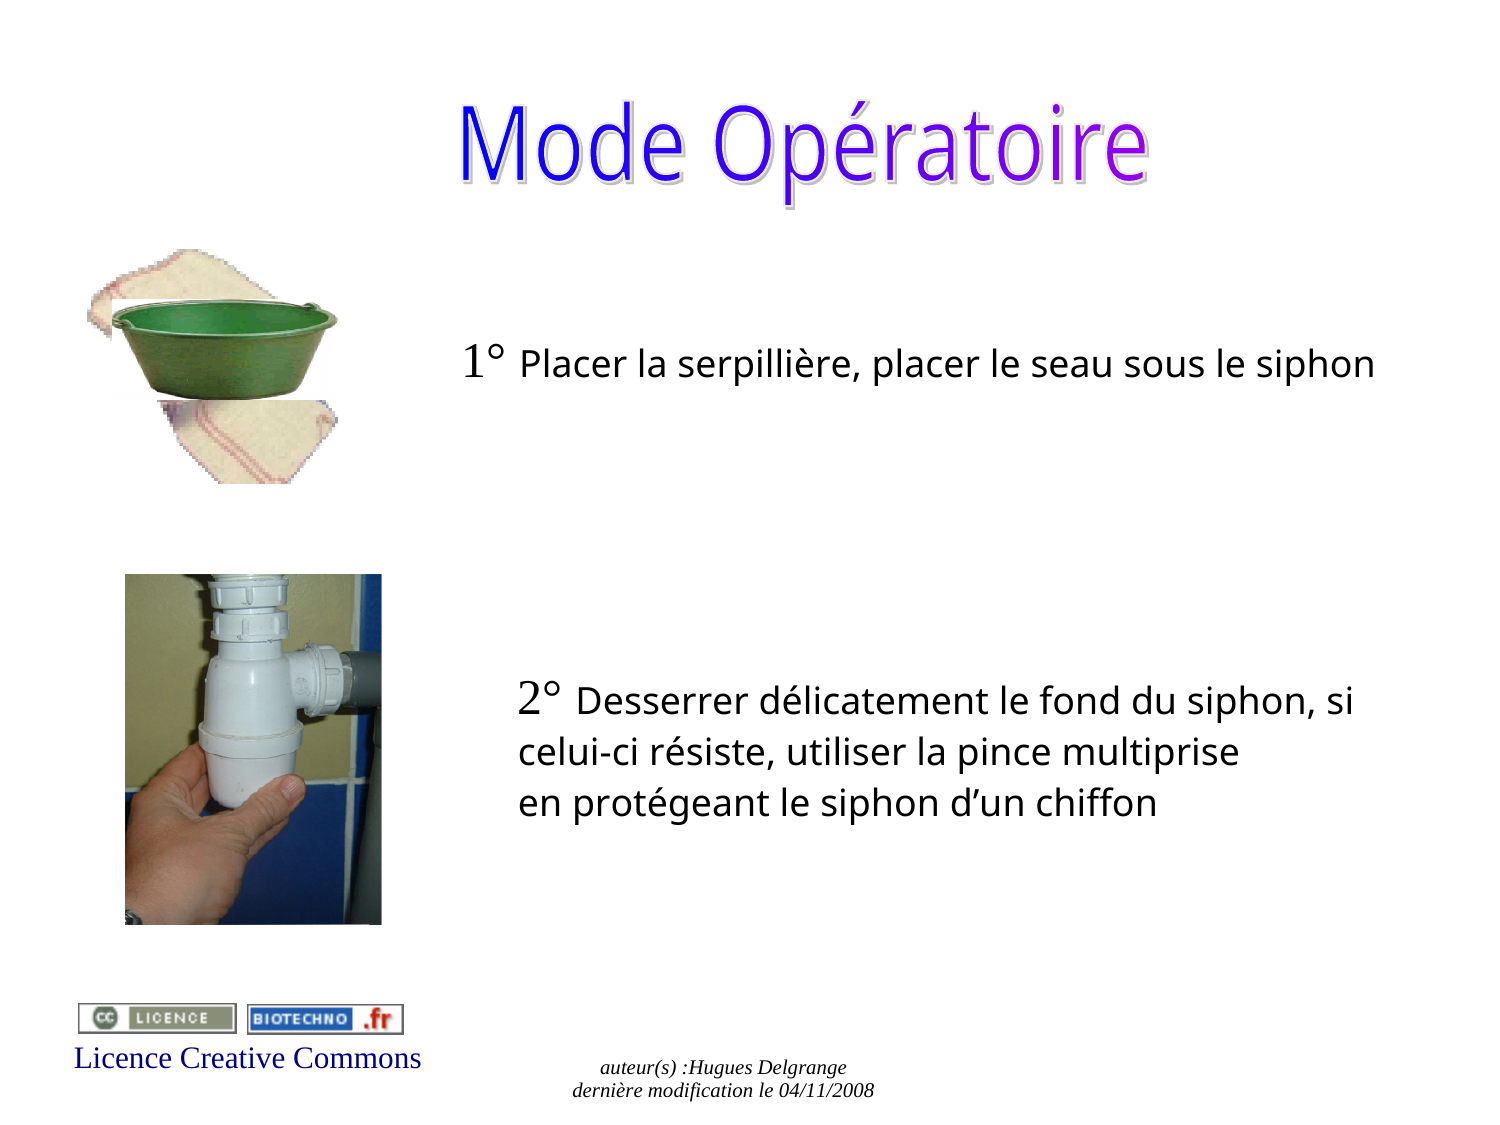

Mode Opératoire
1° Placer la serpillière, placer le seau sous le siphon
2° Desserrer délicatement le fond du siphon, si
celui-ci résiste, utiliser la pince multiprise
en protégeant le siphon d’un chiffon
Licence Creative Commons
auteur(s) :Hugues Delgrange
dernière modification le 04/11/2008